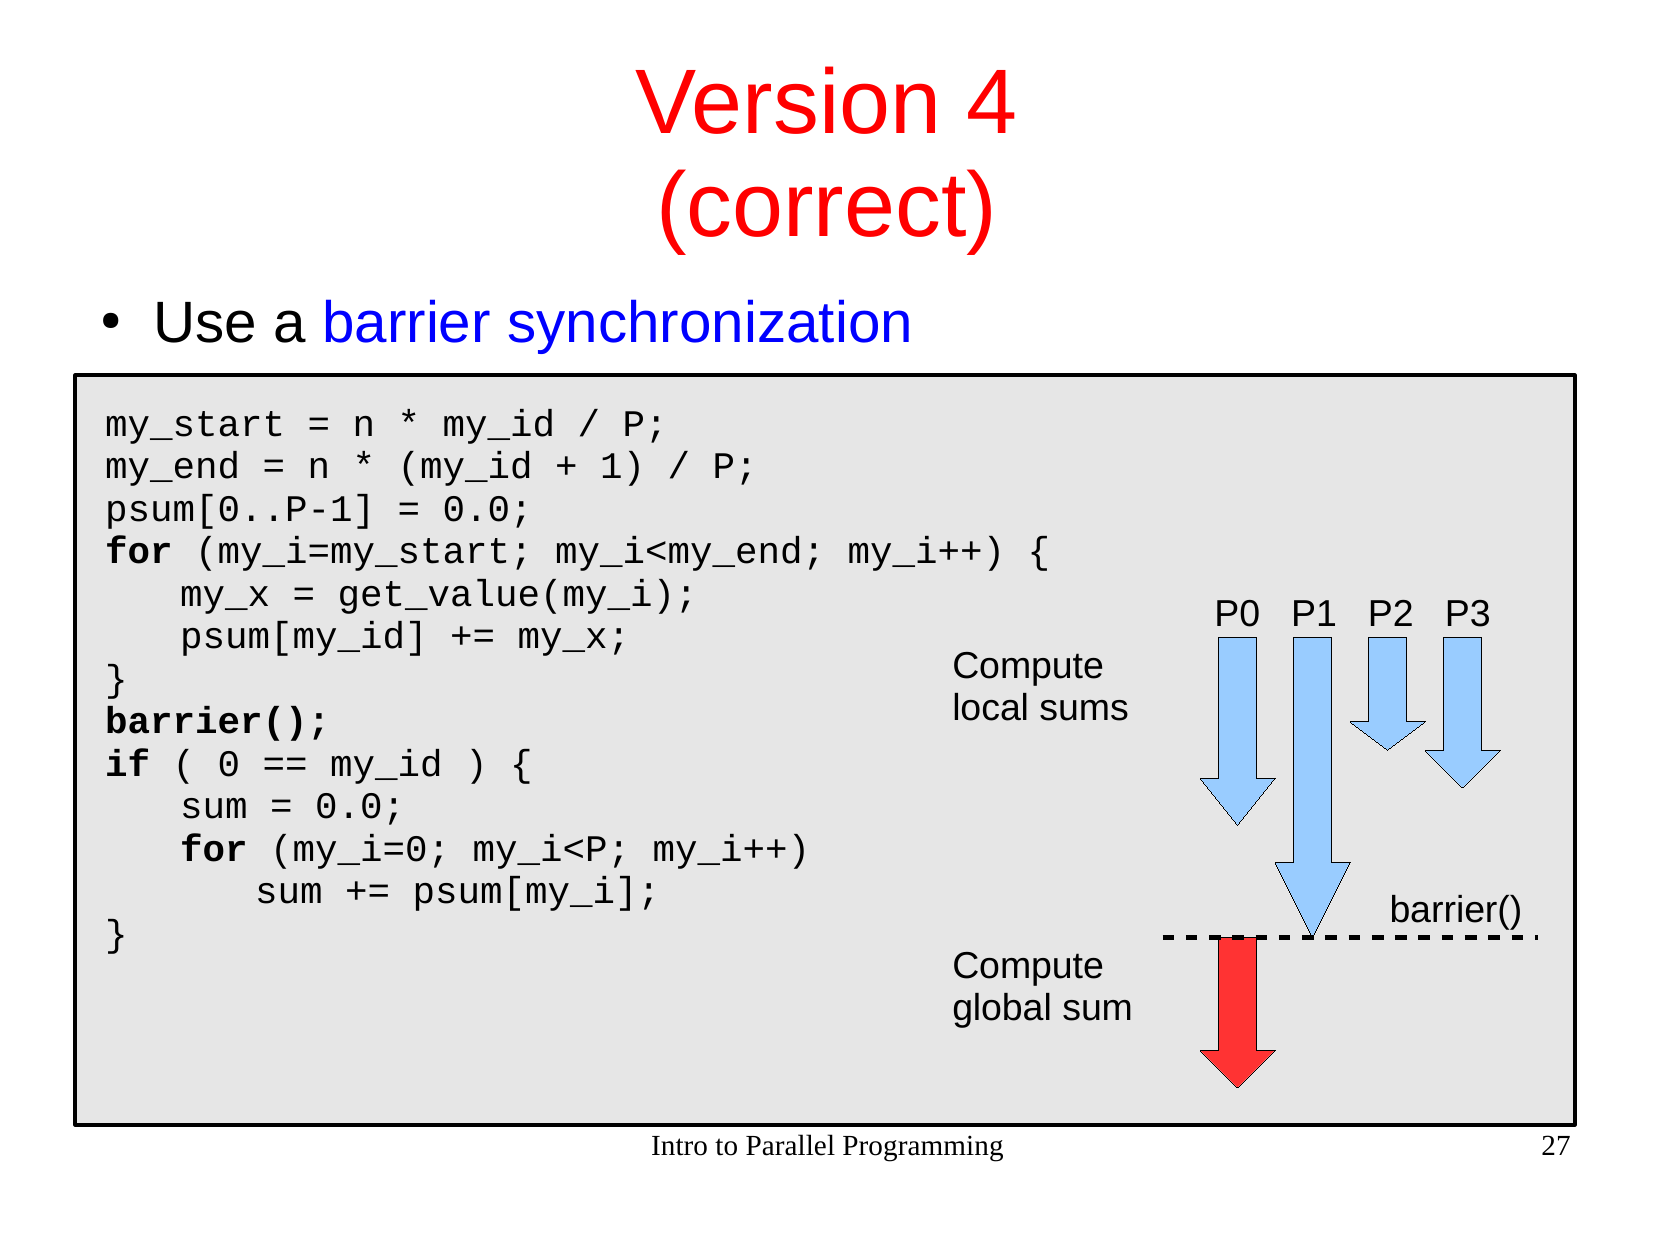

# Version 4 (correct)
Use a barrier synchronization
my_start = n * my_id / P;
my_end = n * (my_id + 1) / P;
psum[0..P-1] = 0.0;
for (my_i=my_start; my_i<my_end; my_i++) {
	my_x = get_value(my_i);
	psum[my_id] += my_x;
}
barrier();
if ( 0 == my_id ) {
	sum = 0.0;
	for (my_i=0; my_i<P; my_i++)
		sum += psum[my_i];
}
P0
P1
P2
P3
Compute local sums
barrier()
Compute global sum
Intro to Parallel Programming
27